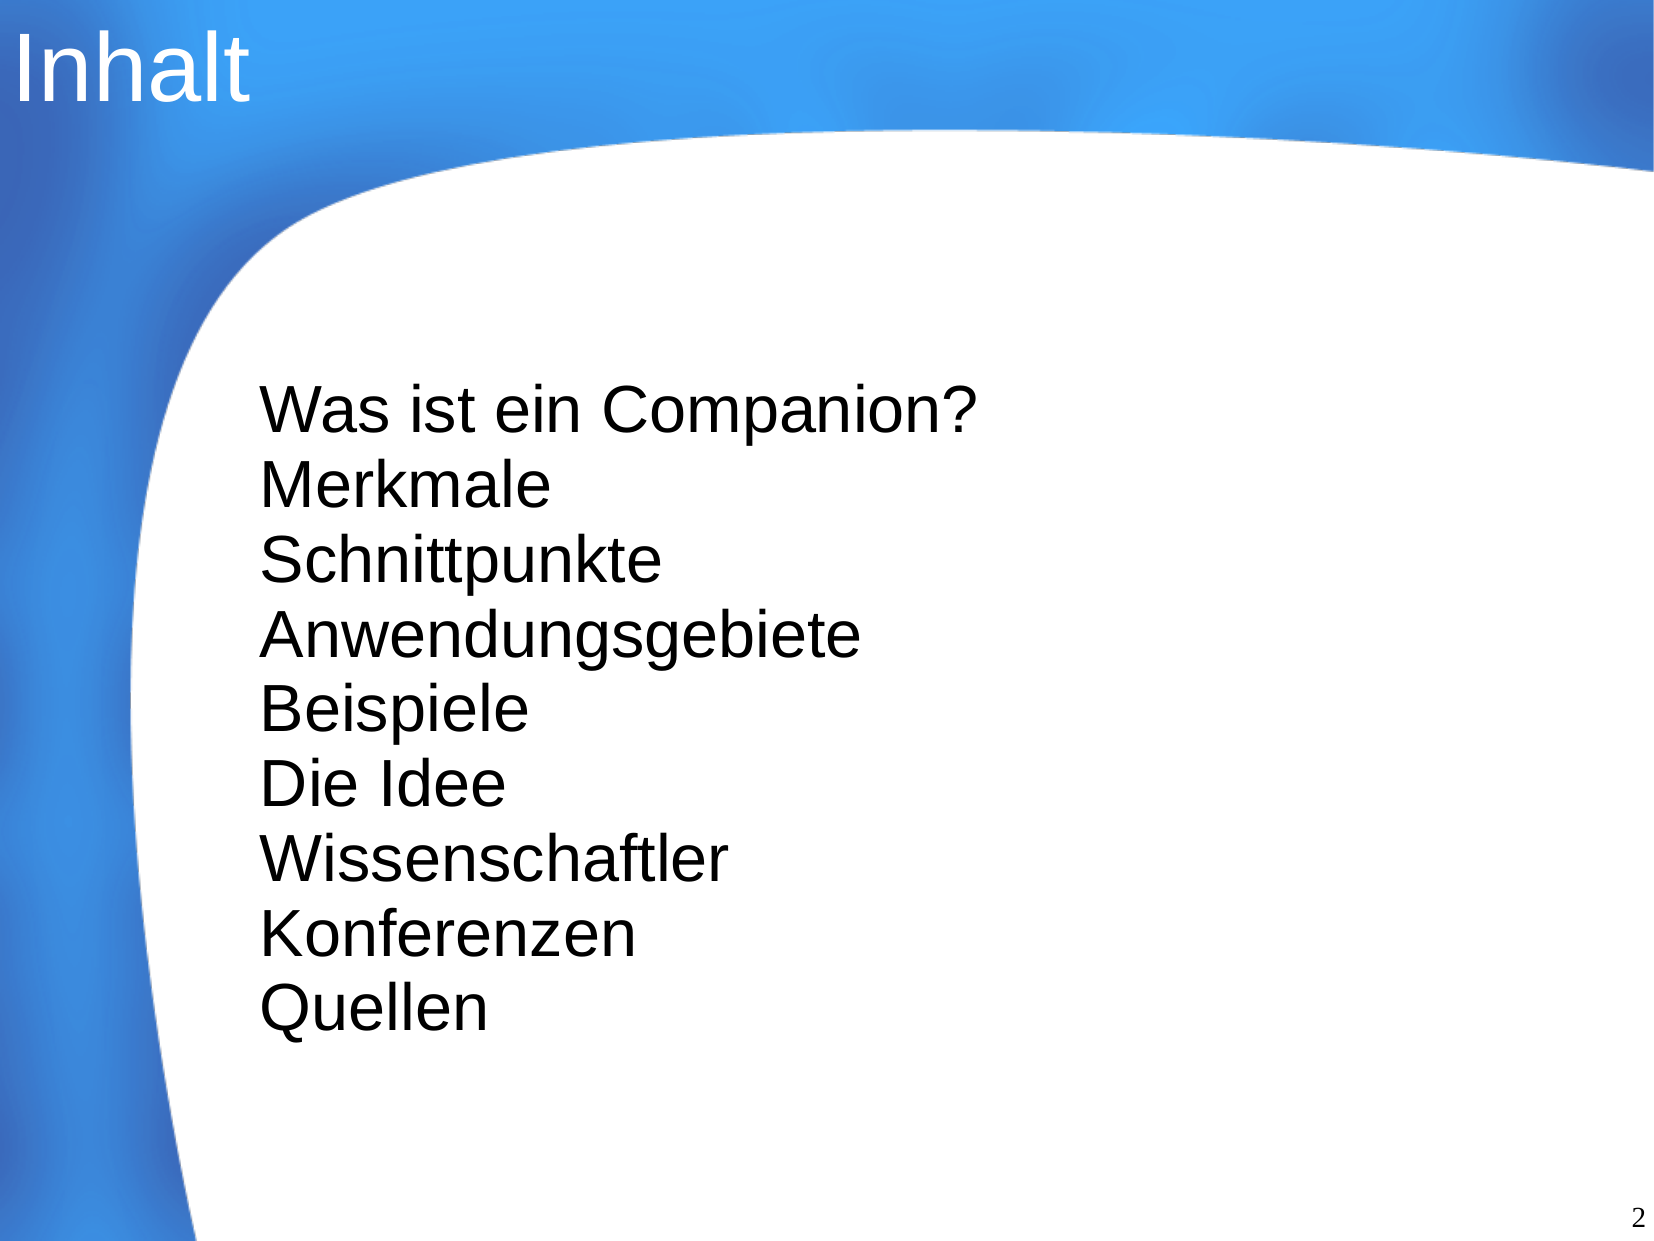

#
Inhalt
Was ist ein Companion?
Merkmale
Schnittpunkte
Anwendungsgebiete
Beispiele
Die Idee
Wissenschaftler
Konferenzen
Quellen
2